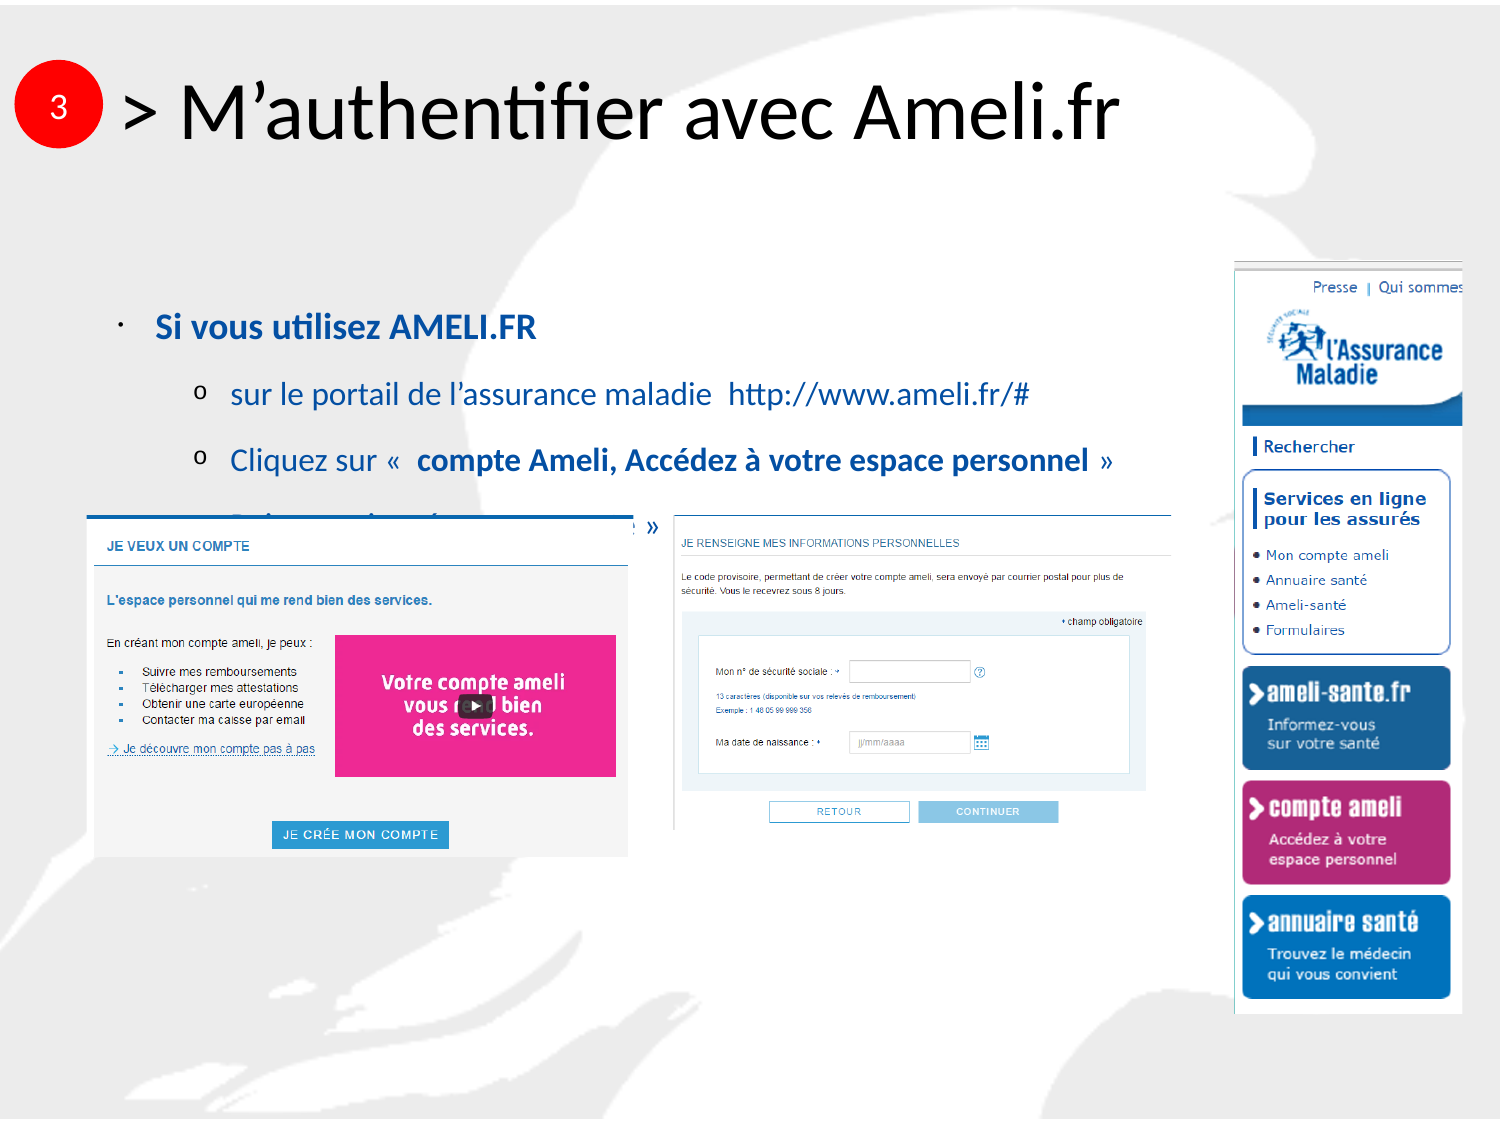

3
> M’authentifier avec Ameli.fr
# Si vous utilisez AMELI.FR
sur le portail de l’assurance maladie http://www.ameli.fr/#
Cliquez sur «  compte Ameli, Accédez à votre espace personnel »
Puis sur « je crée mon compte »
 Enfin renseignez vos informations personnelles (n° de sécurité sociale, date de naissance, nom, et code postal)
Un code provisoire vous sera envoyé par courrier pour plus de sécurité